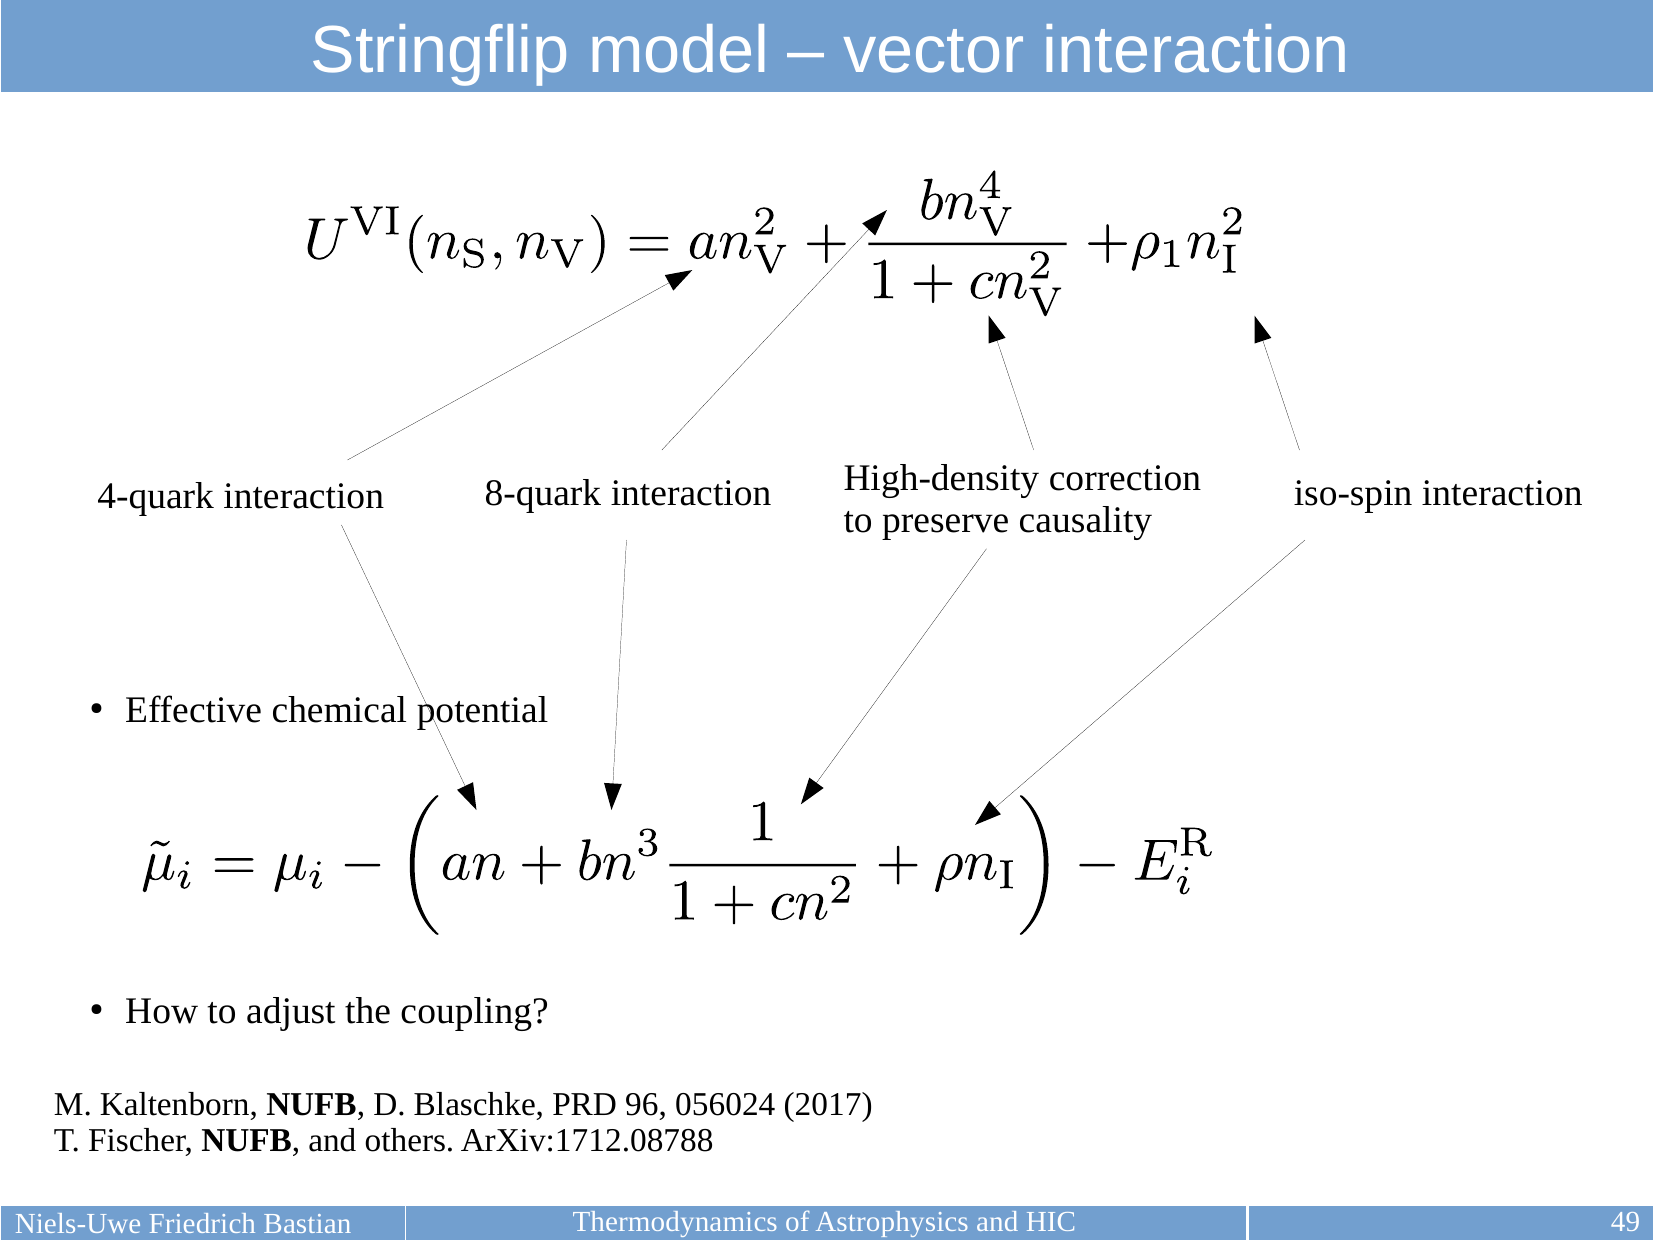

# Stringflip model – vector interaction
High-density correction to preserve causality
8-quark interaction
iso-spin interaction
4-quark interaction
Effective chemical potential
How to adjust the coupling?
M. Kaltenborn, NUFB, D. Blaschke, PRD 96, 056024 (2017)
T. Fischer, NUFB, and others. ArXiv:1712.08788
Thermodynamics of Astrophysics and HIC
49